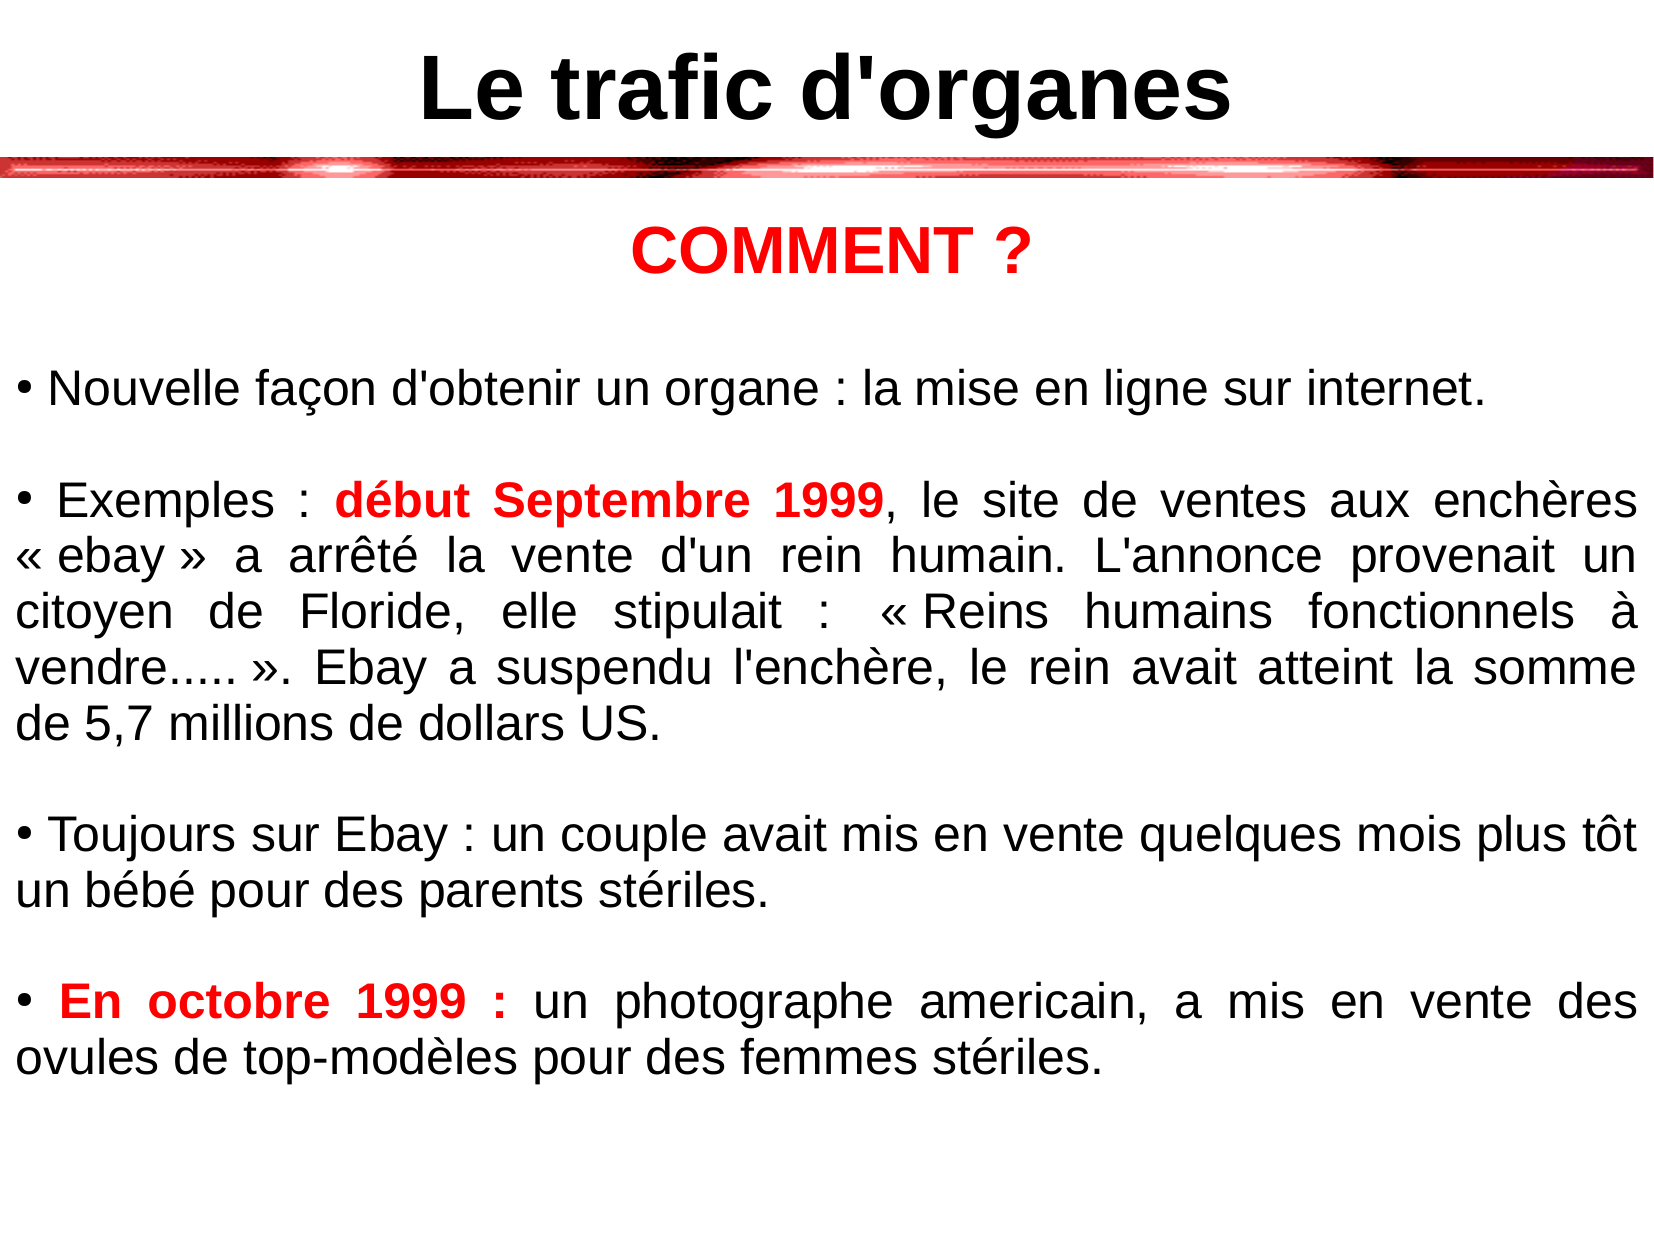

Le trafic d'organes
COMMENT ?
 Nouvelle façon d'obtenir un organe : la mise en ligne sur internet.
 Exemples : début Septembre 1999, le site de ventes aux enchères « ebay » a arrêté la vente d'un rein humain. L'annonce provenait un citoyen de Floride, elle stipulait :  « Reins humains fonctionnels à vendre..... ». Ebay a suspendu l'enchère, le rein avait atteint la somme de 5,7 millions de dollars US.
 Toujours sur Ebay : un couple avait mis en vente quelques mois plus tôt un bébé pour des parents stériles.
 En octobre 1999 : un photographe americain, a mis en vente des ovules de top-modèles pour des femmes stériles.